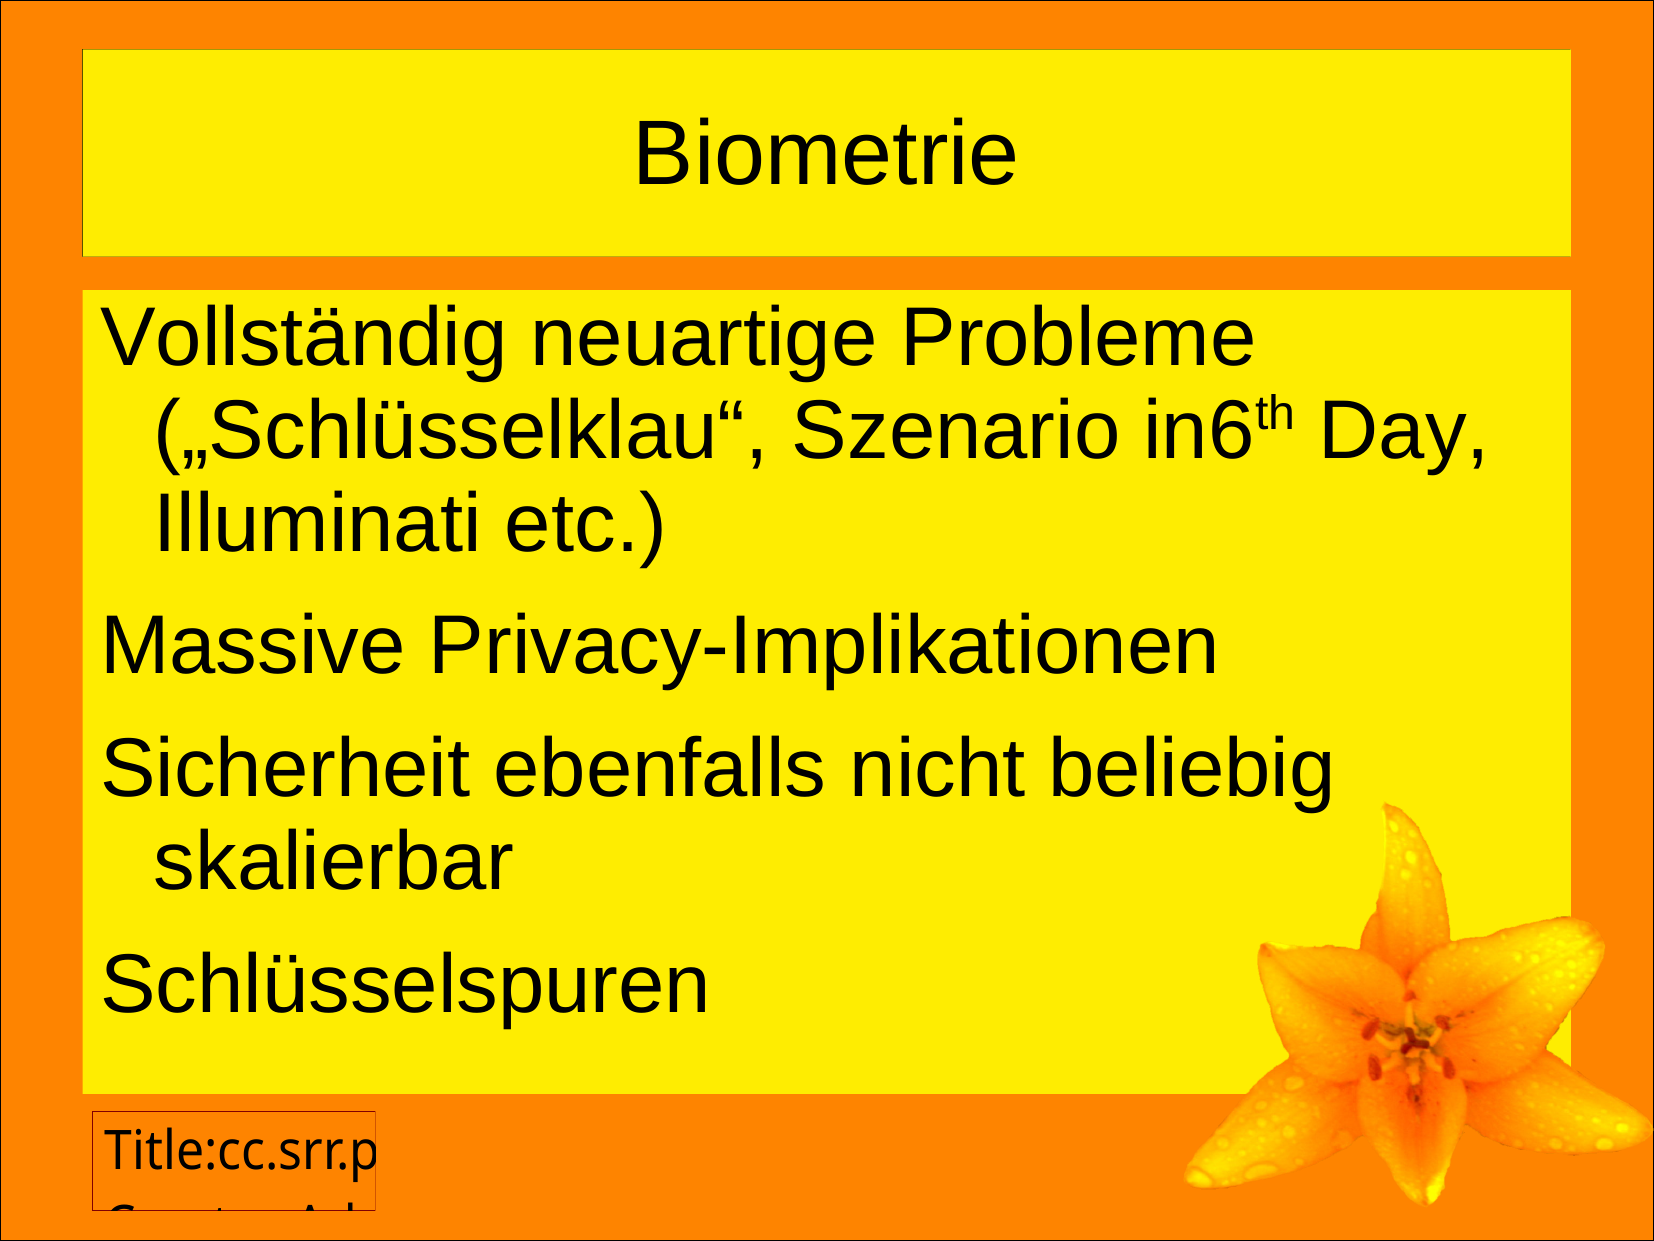

# Biometrie
Vollständig neuartige Probleme („Schlüsselklau“, Szenario in6th Day, Illuminati etc.)
Massive Privacy-Implikationen
Sicherheit ebenfalls nicht beliebig skalierbar
Schlüsselspuren